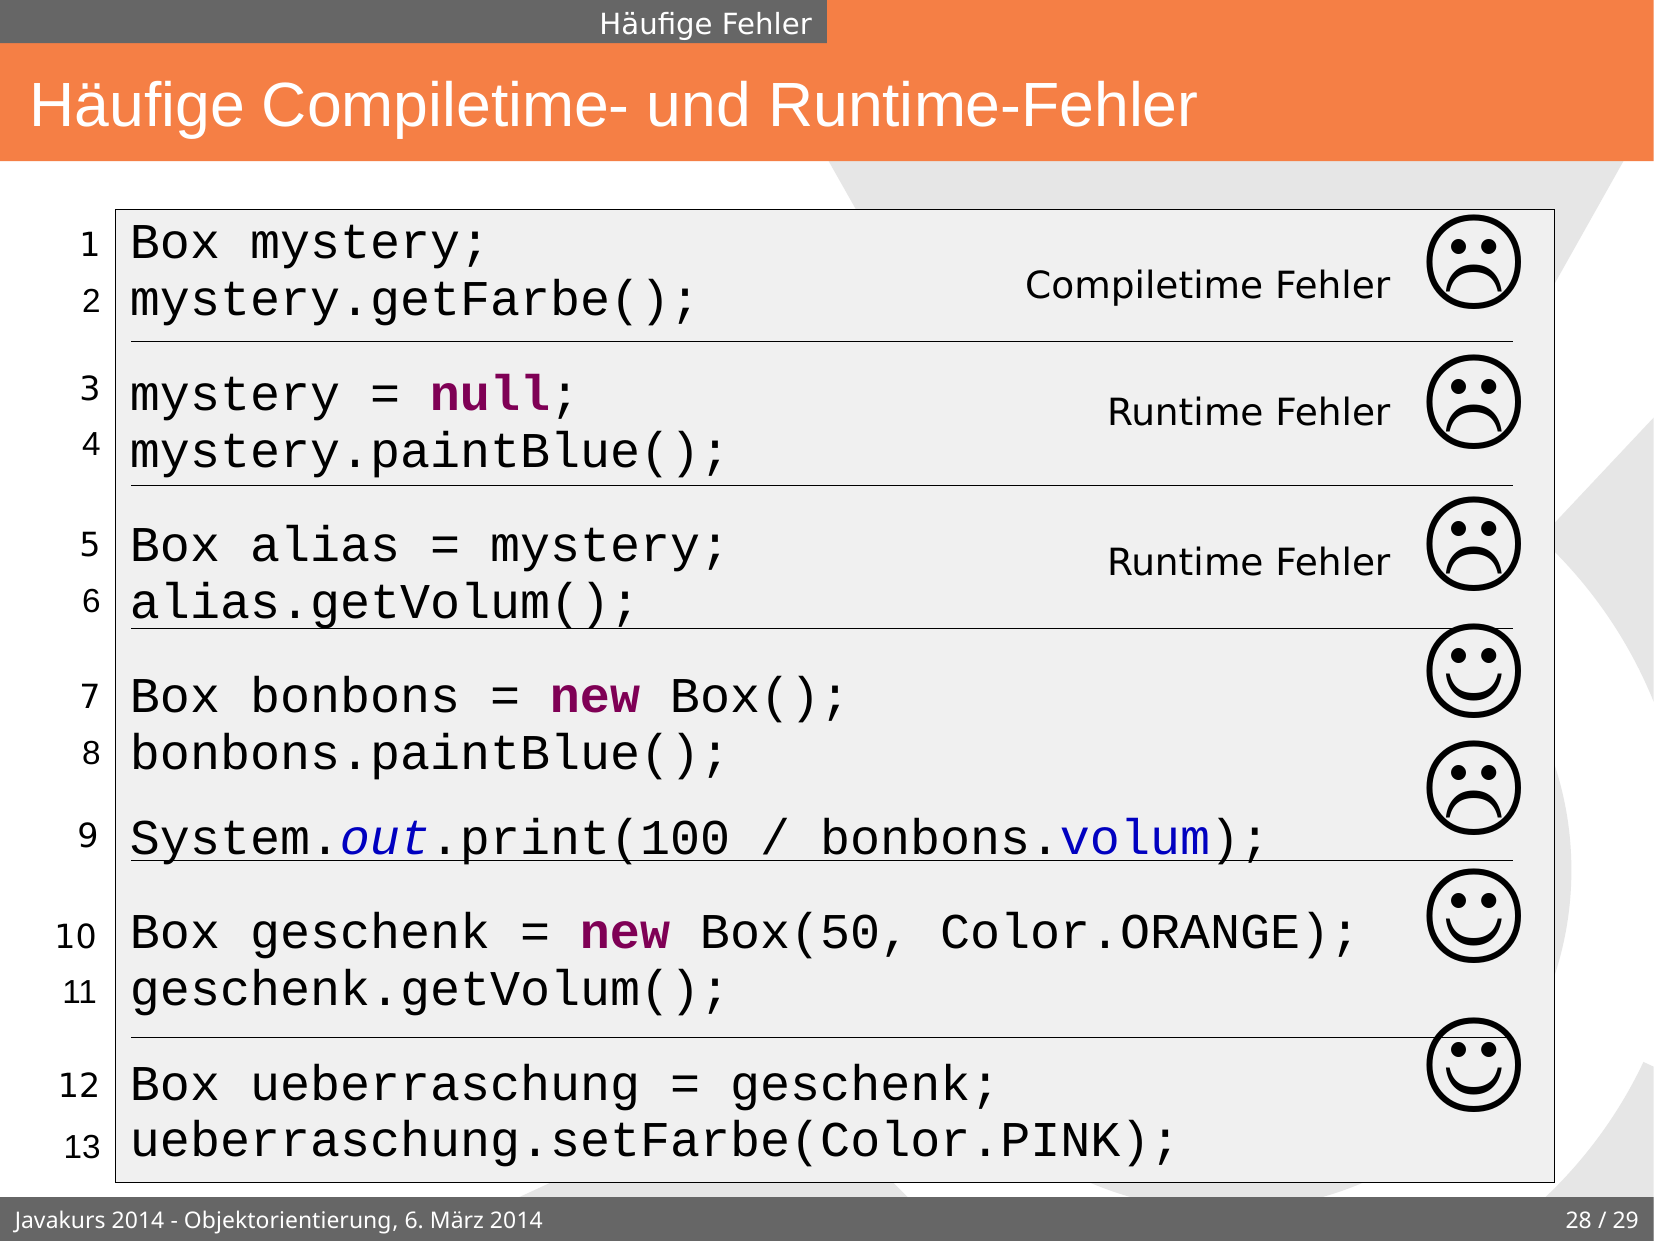

Häufige Fehler
# Häufige Compiletime- und Runtime-Fehler
Box mystery;
mystery.getFarbe();
mystery = null;
mystery.paintBlue();
Box alias = mystery;
alias.getVolum();
Box bonbons = new Box();
bonbons.paintBlue();
System.out.print(100 / bonbons.volum);
Box geschenk = new Box(50, Color.ORANGE);
geschenk.getVolum();
Box ueberraschung = geschenk;
ueberraschung.setFarbe(Color.PINK);
| 1 |
| --- |
| 2 |

Compiletime Fehler
| 3 |
| --- |
| 4 |

Runtime Fehler

| 5 |
| --- |
| 6 |
Runtime Fehler

| 7 |
| --- |
| 8 |

| 9 |
| --- |

| 10 |
| --- |
| 11 |

| 12 |
| --- |
| 13 |